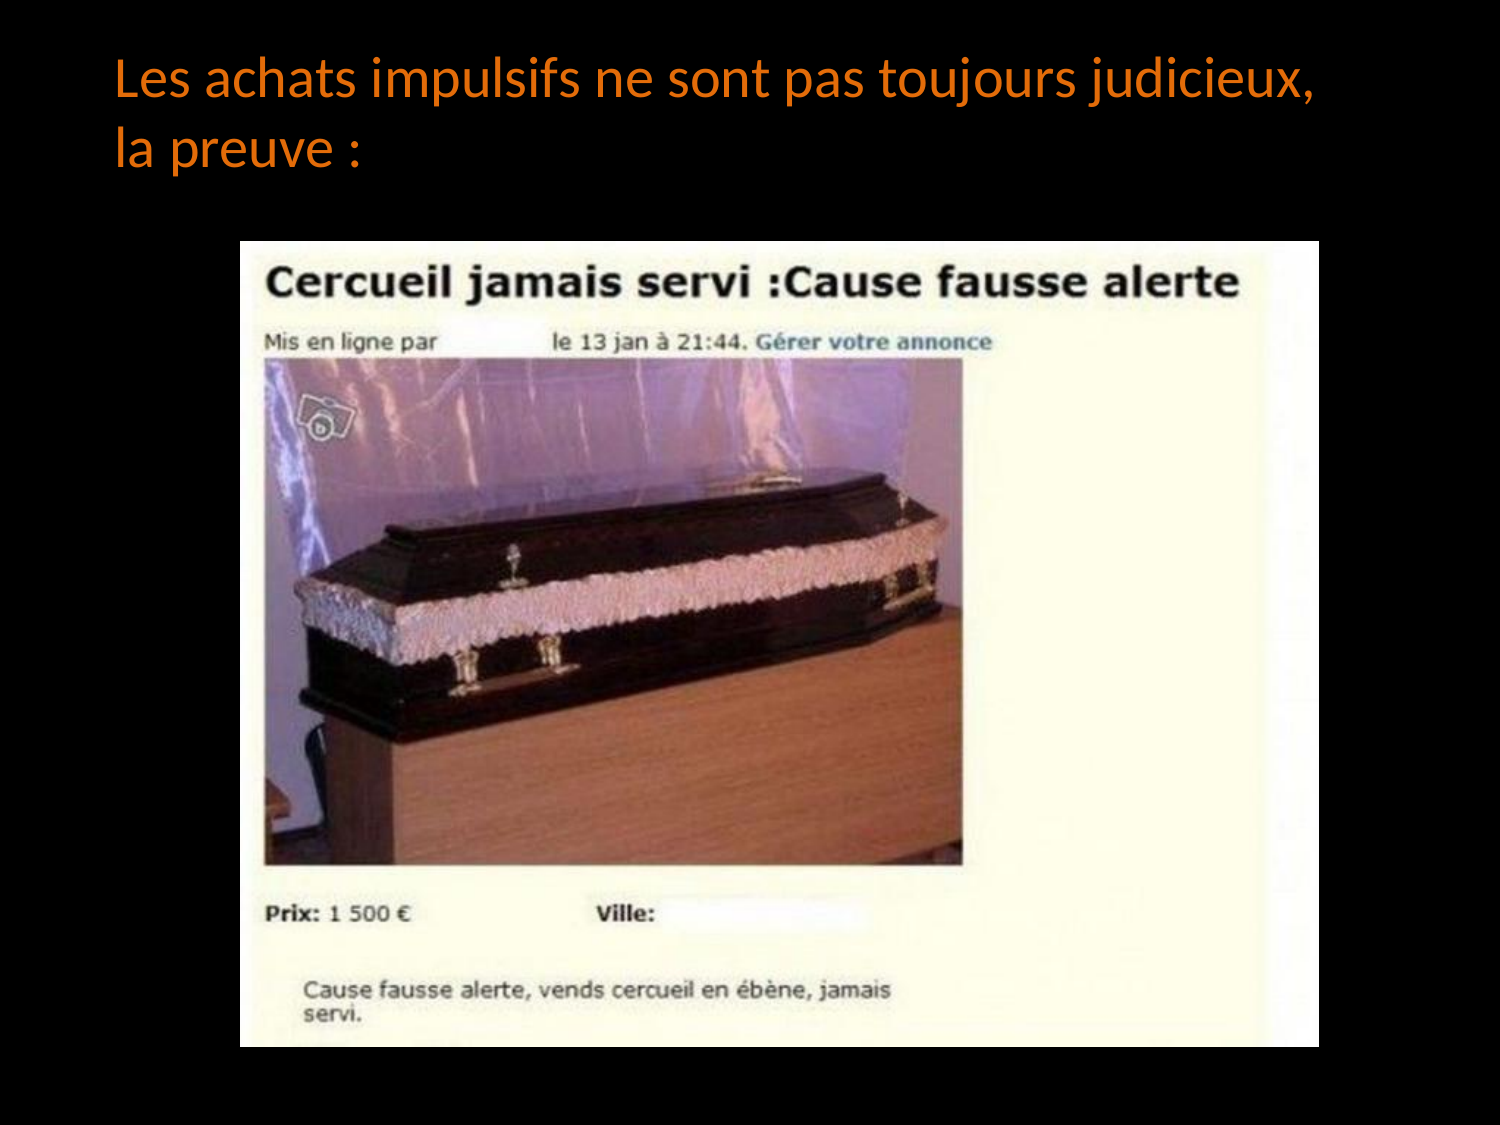

Les achats impulsifs ne sont pas toujours judicieux, la preuve :
#